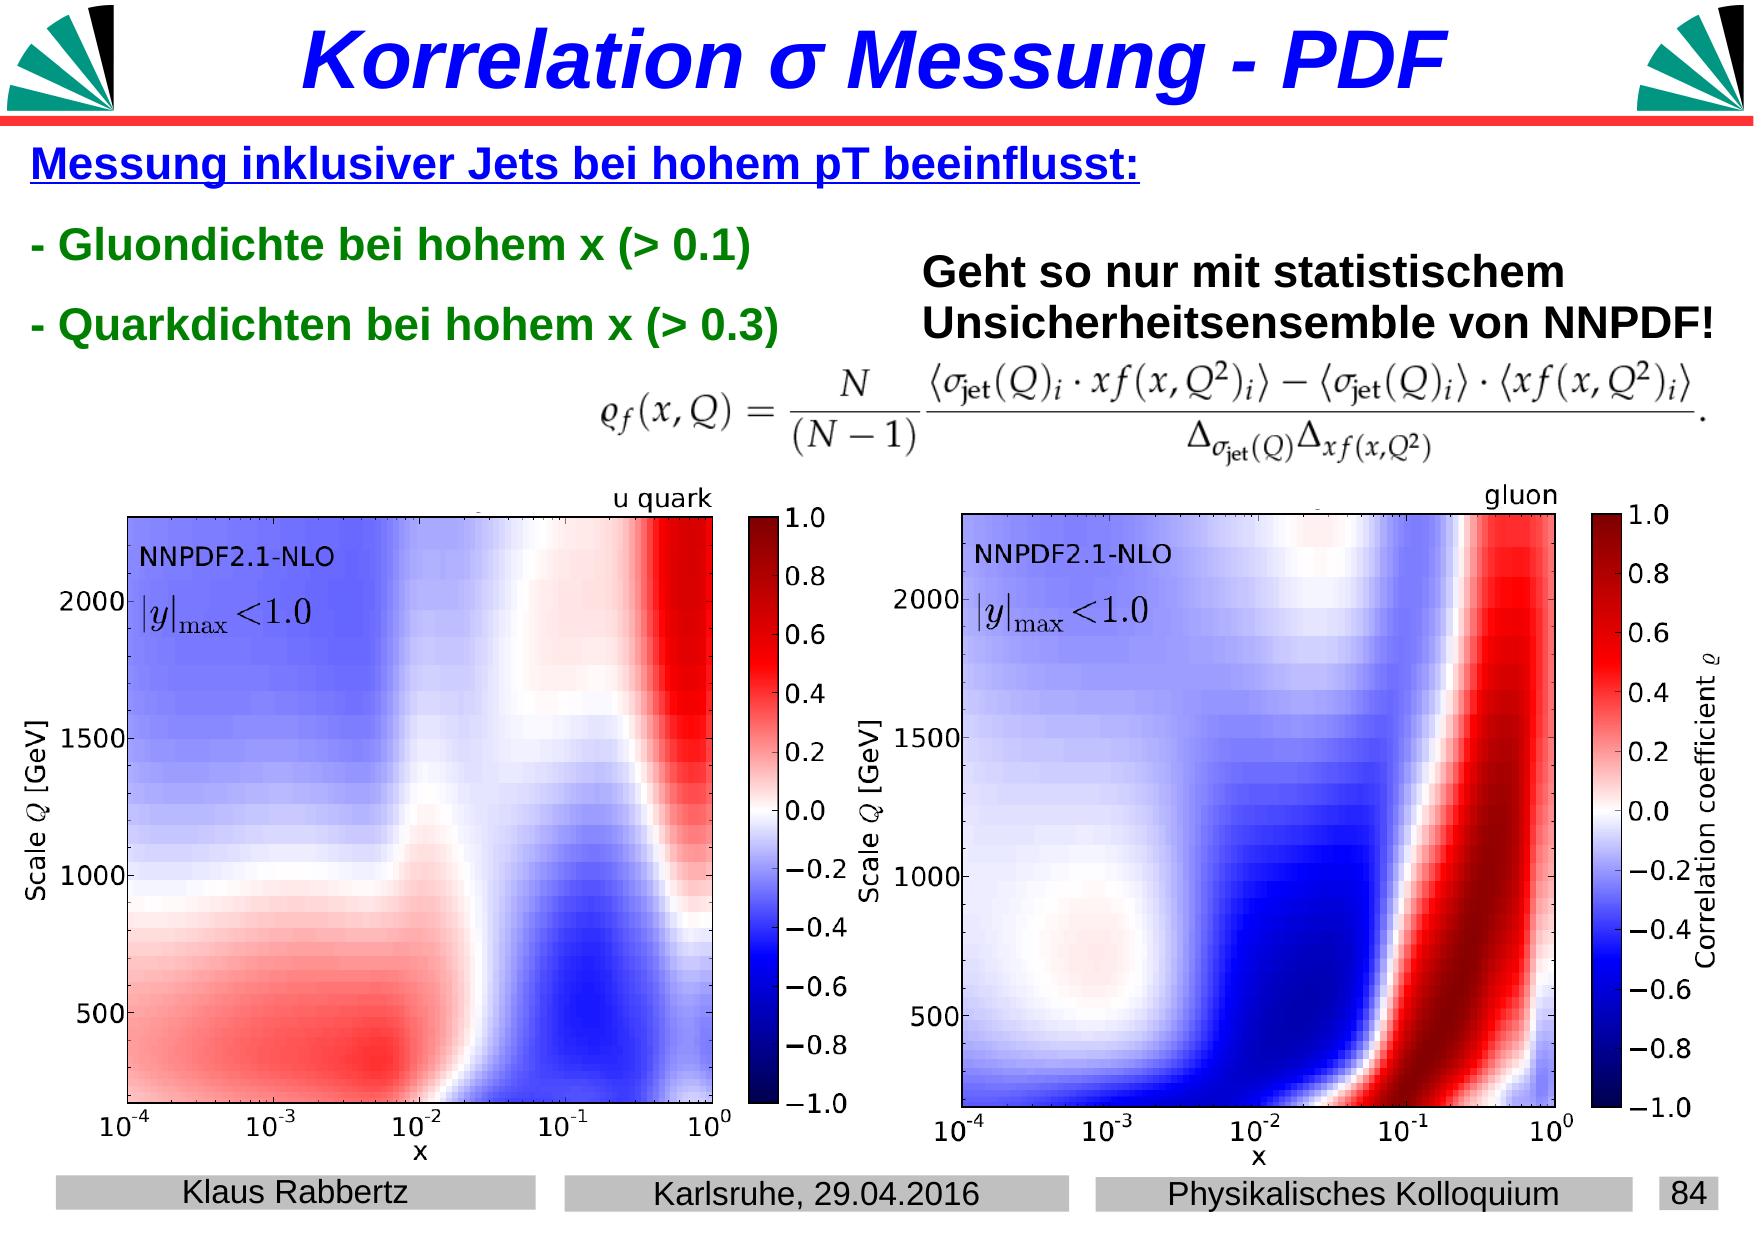

# Korrelation σ Messung - PDF
Messung inklusiver Jets bei hohem pT beeinflusst:
- Gluondichte bei hohem x (> 0.1)
- Quarkdichten bei hohem x (> 0.3)
Geht so nur mit statistischem
Unsicherheitsensemble von NNPDF!